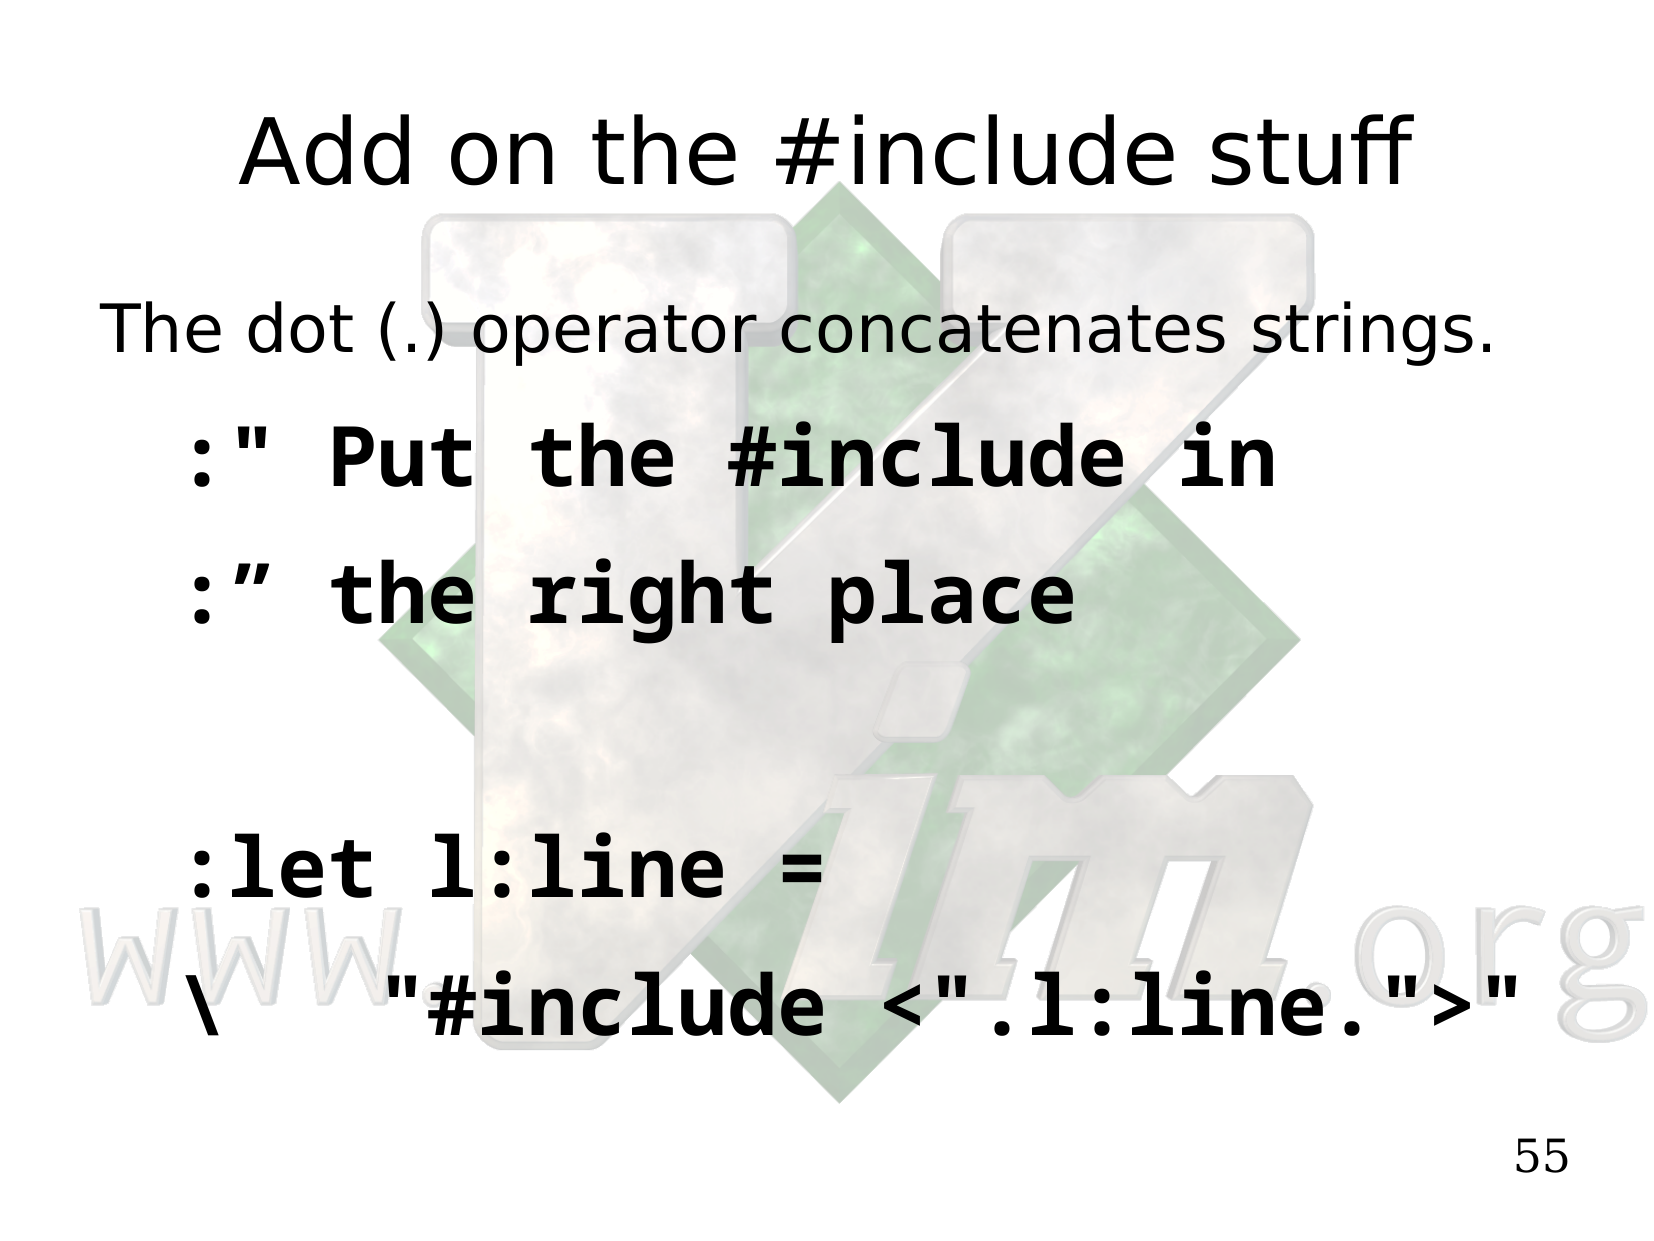

# Add on the #include stuff
The dot (.) operator concatenates strings.
:" Put the #include in
:” the right place
:let l:line =
\ "#include <".l:line.">"
55